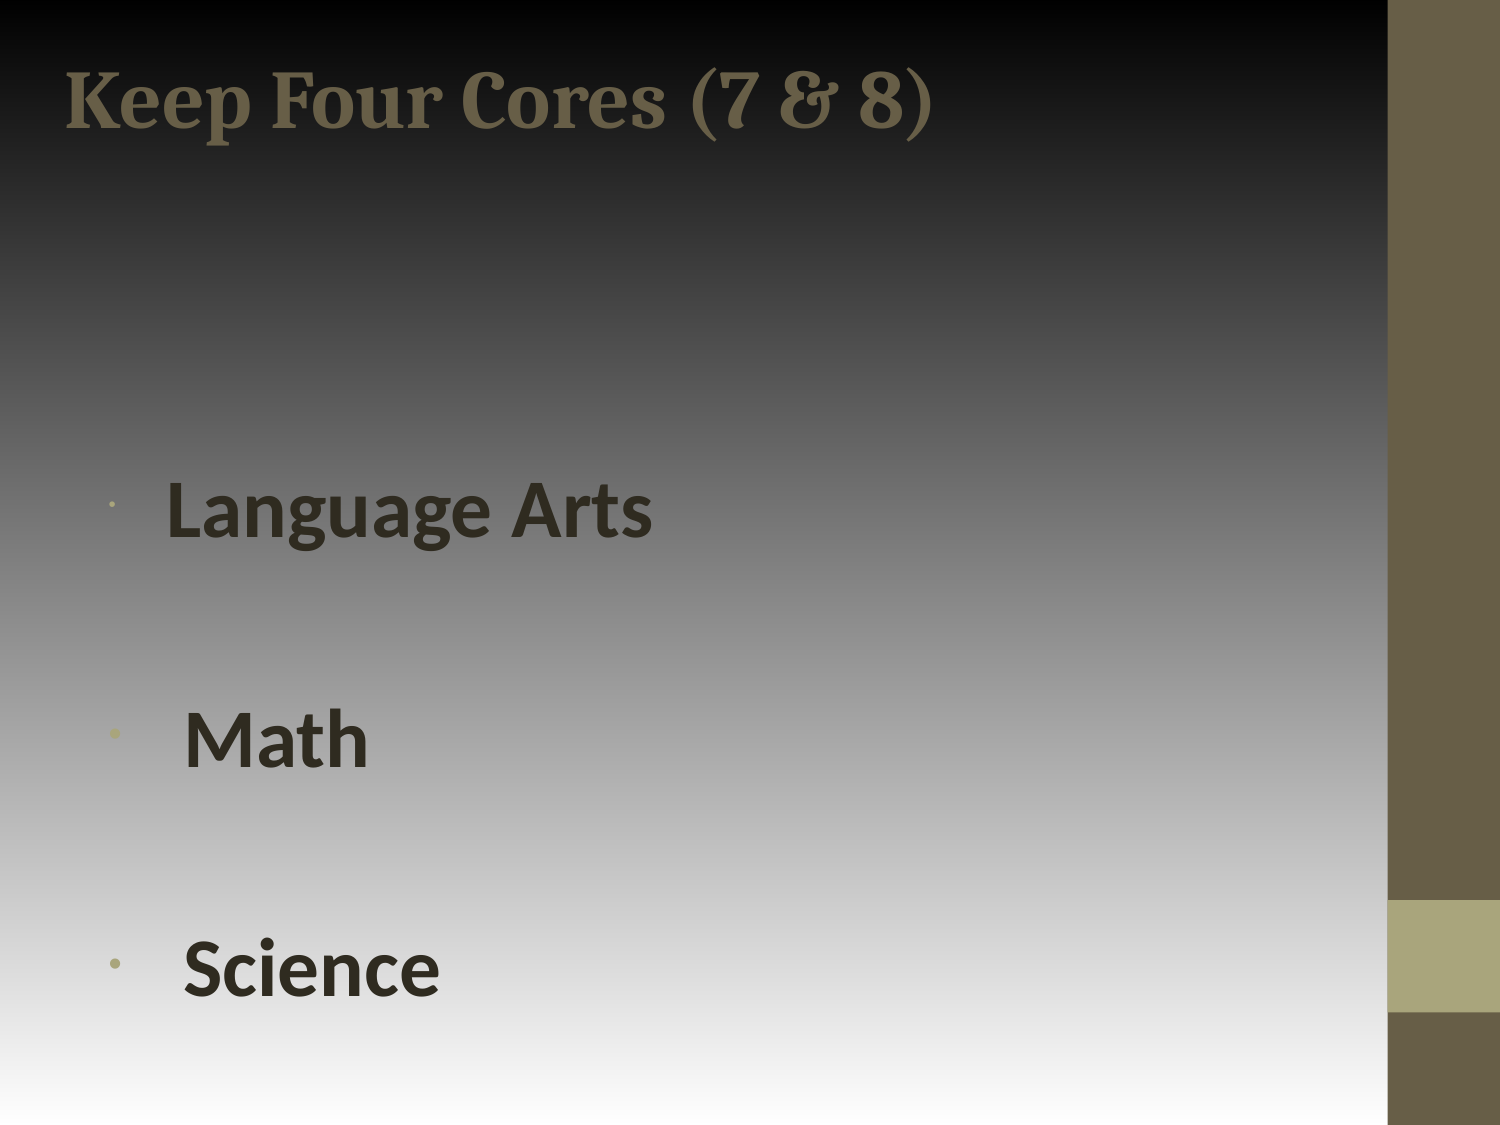

# Keep Four Cores (7 & 8)
 Language Arts
 Math
 Science
 Social Studies / History